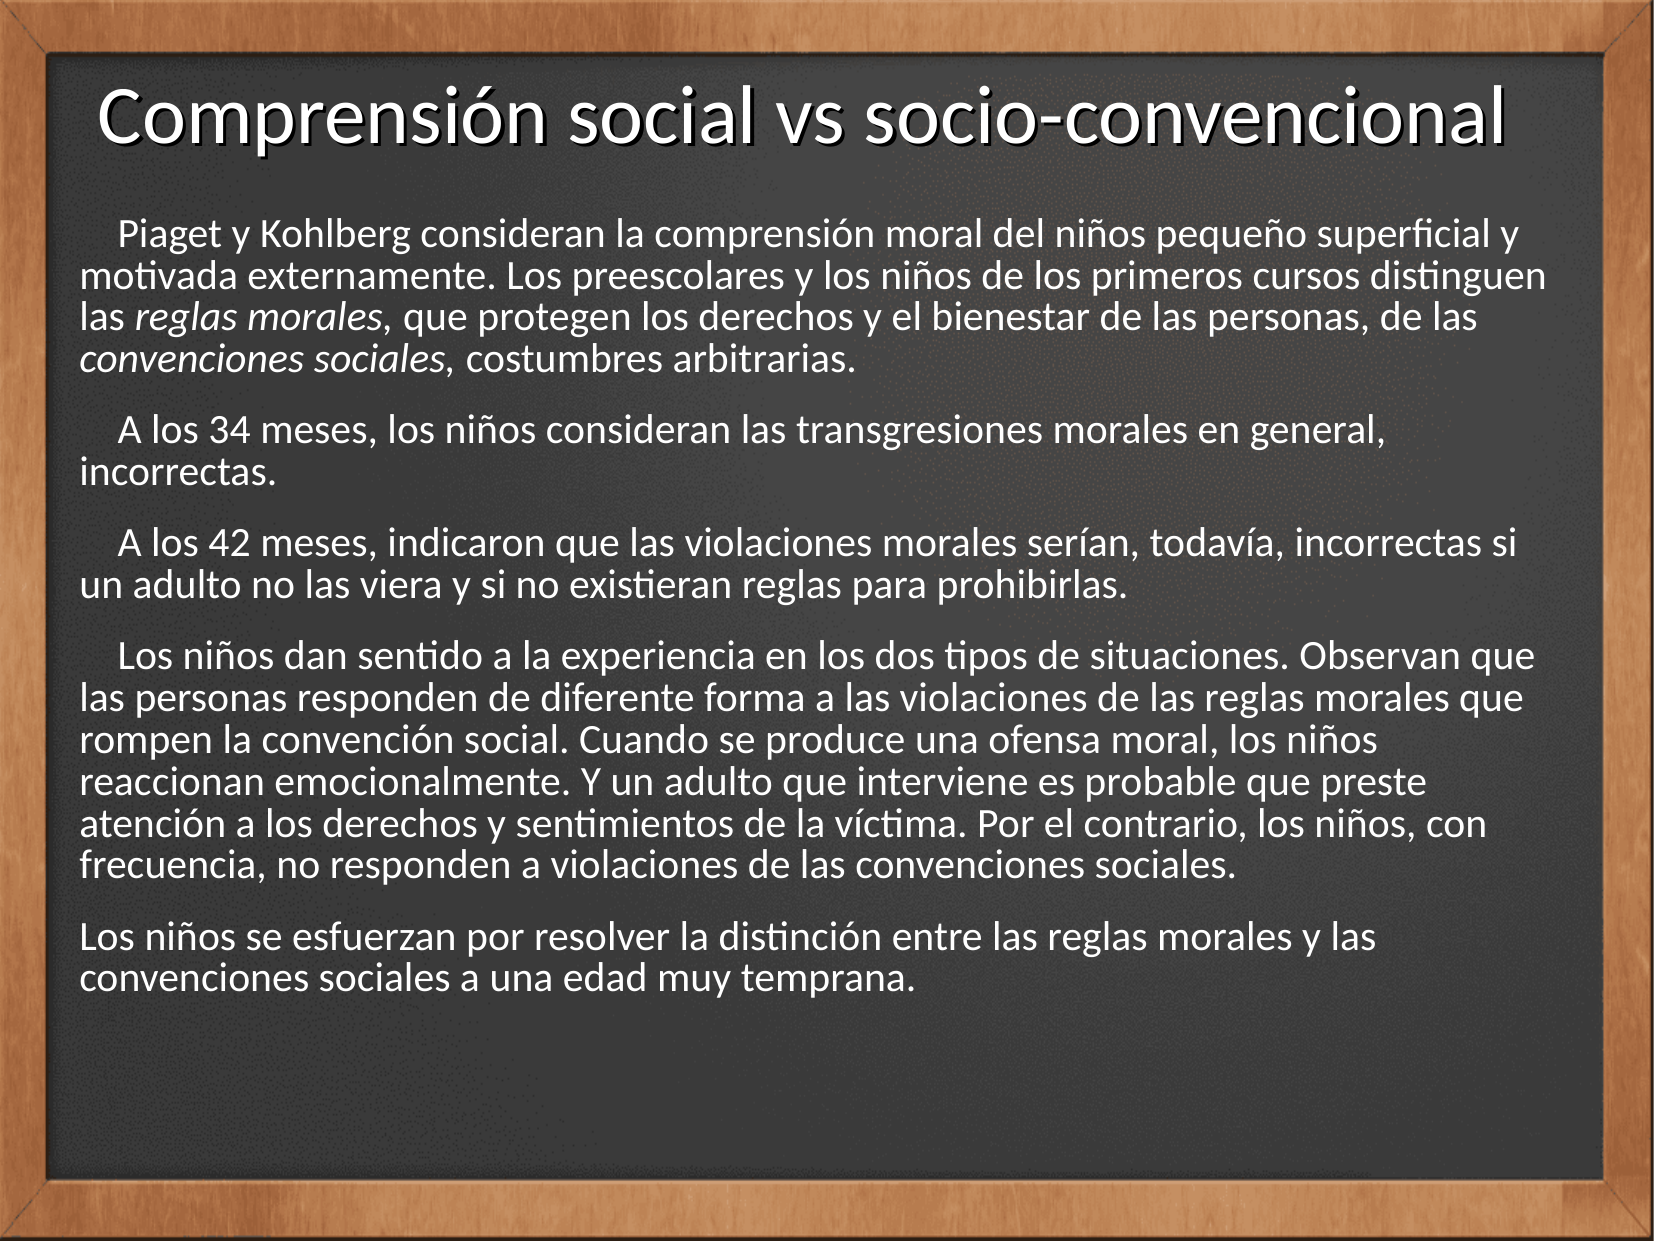

# Comprensión social vs socio-convencional
 Piaget y Kohlberg consideran la comprensión moral del niños pequeño superficial y motivada externamente. Los preescolares y los niños de los primeros cursos distinguen las reglas morales, que protegen los derechos y el bienestar de las personas, de las convenciones sociales, costumbres arbitrarias.
 A los 34 meses, los niños consideran las transgresiones morales en general, incorrectas.
 A los 42 meses, indicaron que las violaciones morales serían, todavía, incorrectas si un adulto no las viera y si no existieran reglas para prohibirlas.
 Los niños dan sentido a la experiencia en los dos tipos de situaciones. Observan que las personas responden de diferente forma a las violaciones de las reglas morales que rompen la convención social. Cuando se produce una ofensa moral, los niños reaccionan emocionalmente. Y un adulto que interviene es probable que preste atención a los derechos y sentimientos de la víctima. Por el contrario, los niños, con frecuencia, no responden a violaciones de las convenciones sociales.
Los niños se esfuerzan por resolver la distinción entre las reglas morales y las convenciones sociales a una edad muy temprana.